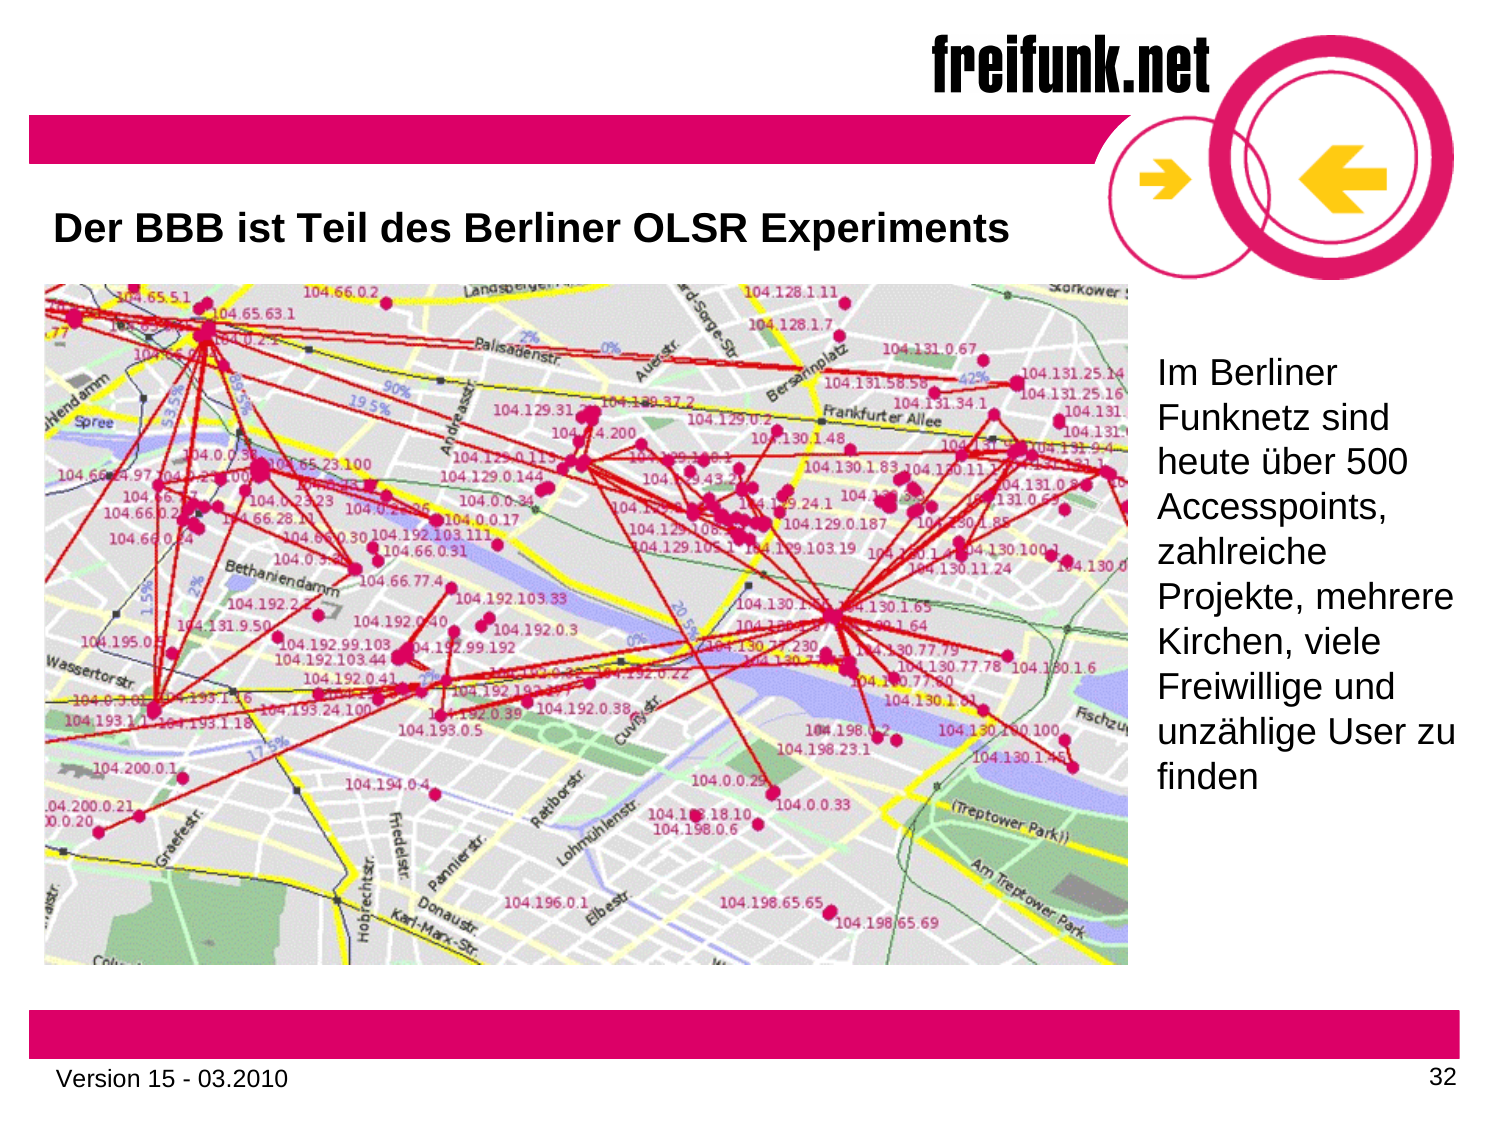

Der BBB ist Teil des Berliner OLSR Experiments
Im Berliner Funknetz sind heute über 500 Accesspoints, zahlreiche Projekte, mehrere Kirchen, viele Freiwillige und unzählige User zu finden
32
Version 15 - 03.2010